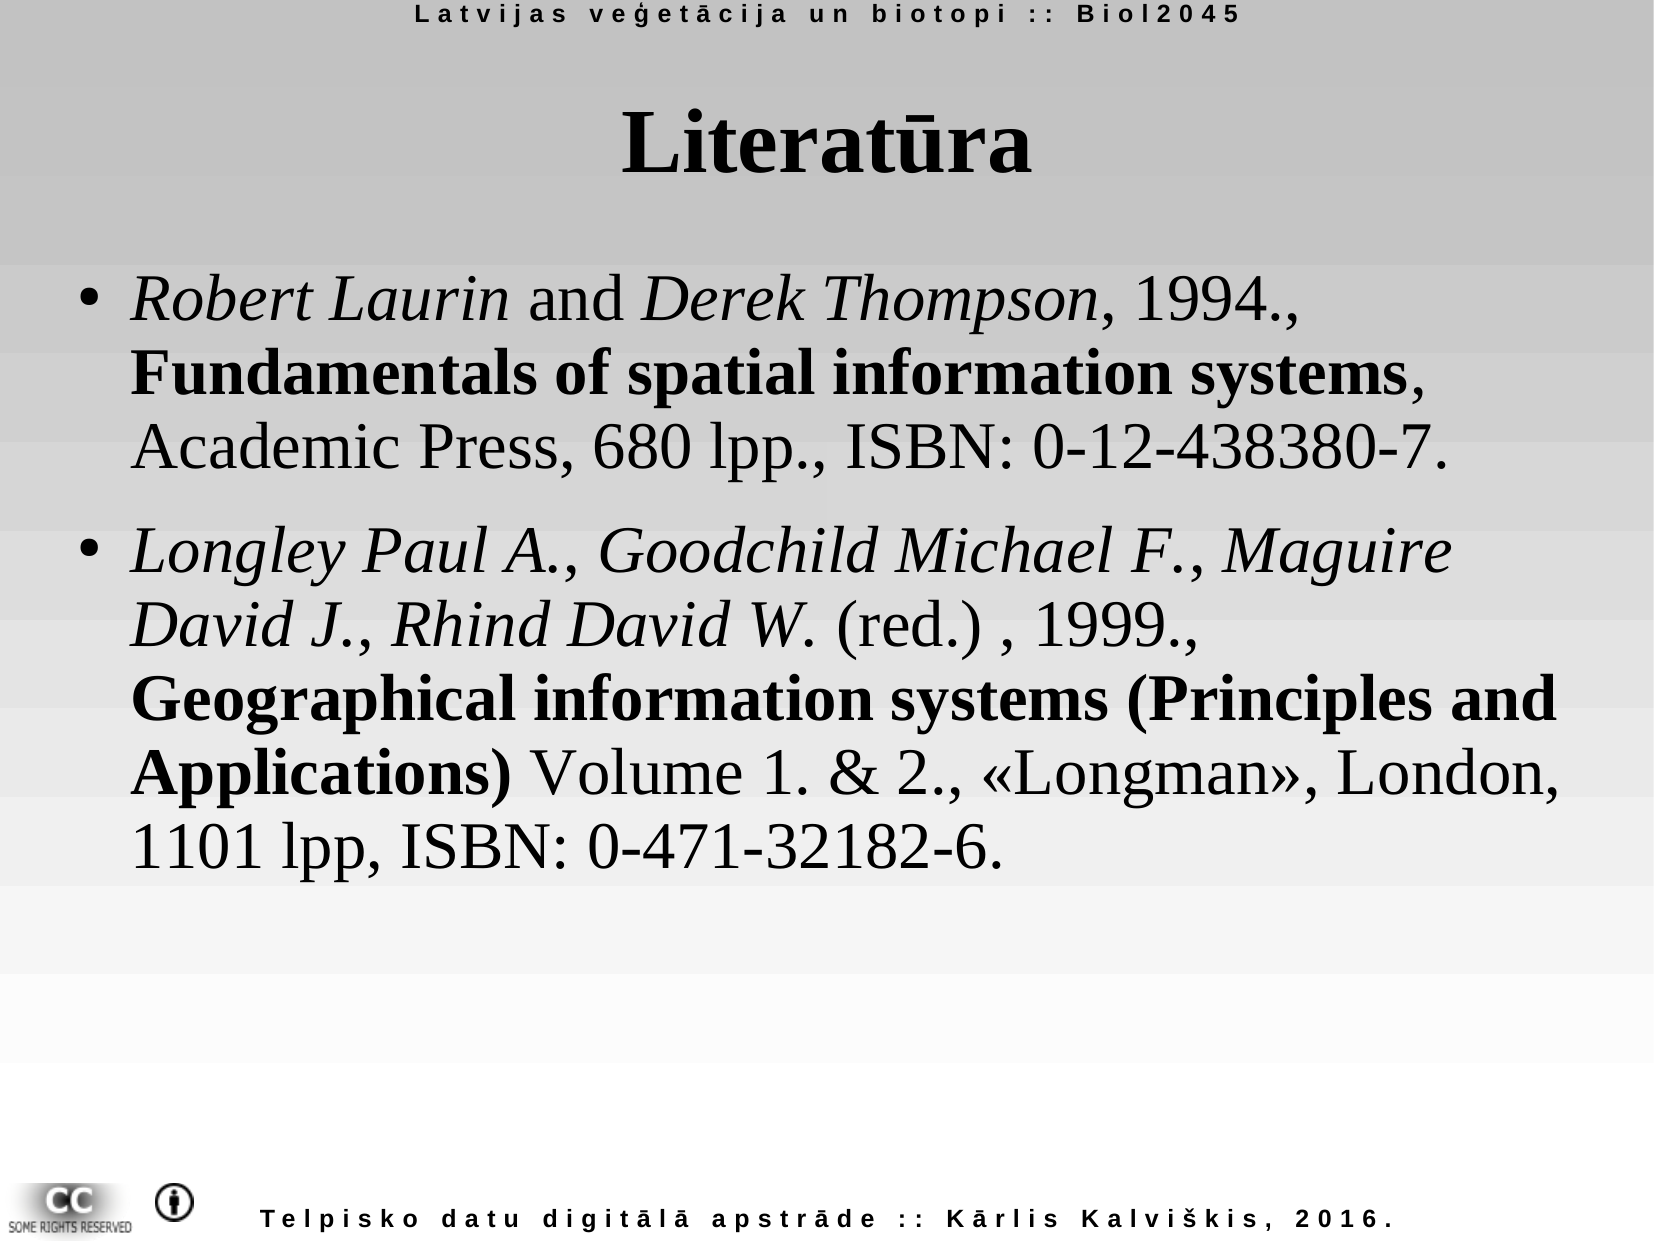

# Literatūra
Robert Laurin and Derek Thompson, 1994., Fundamentals of spatial information systems, Academic Press, 680 lpp., ISBN: 0-12-438380-7.
Longley Paul A., Goodchild Michael F., Maguire David J., Rhind David W. (red.) , 1999., Geographical information systems (Principles and Applications) Volume 1. & 2., «Longman», London, 1101 lpp, ISBN: 0-471-32182-6.